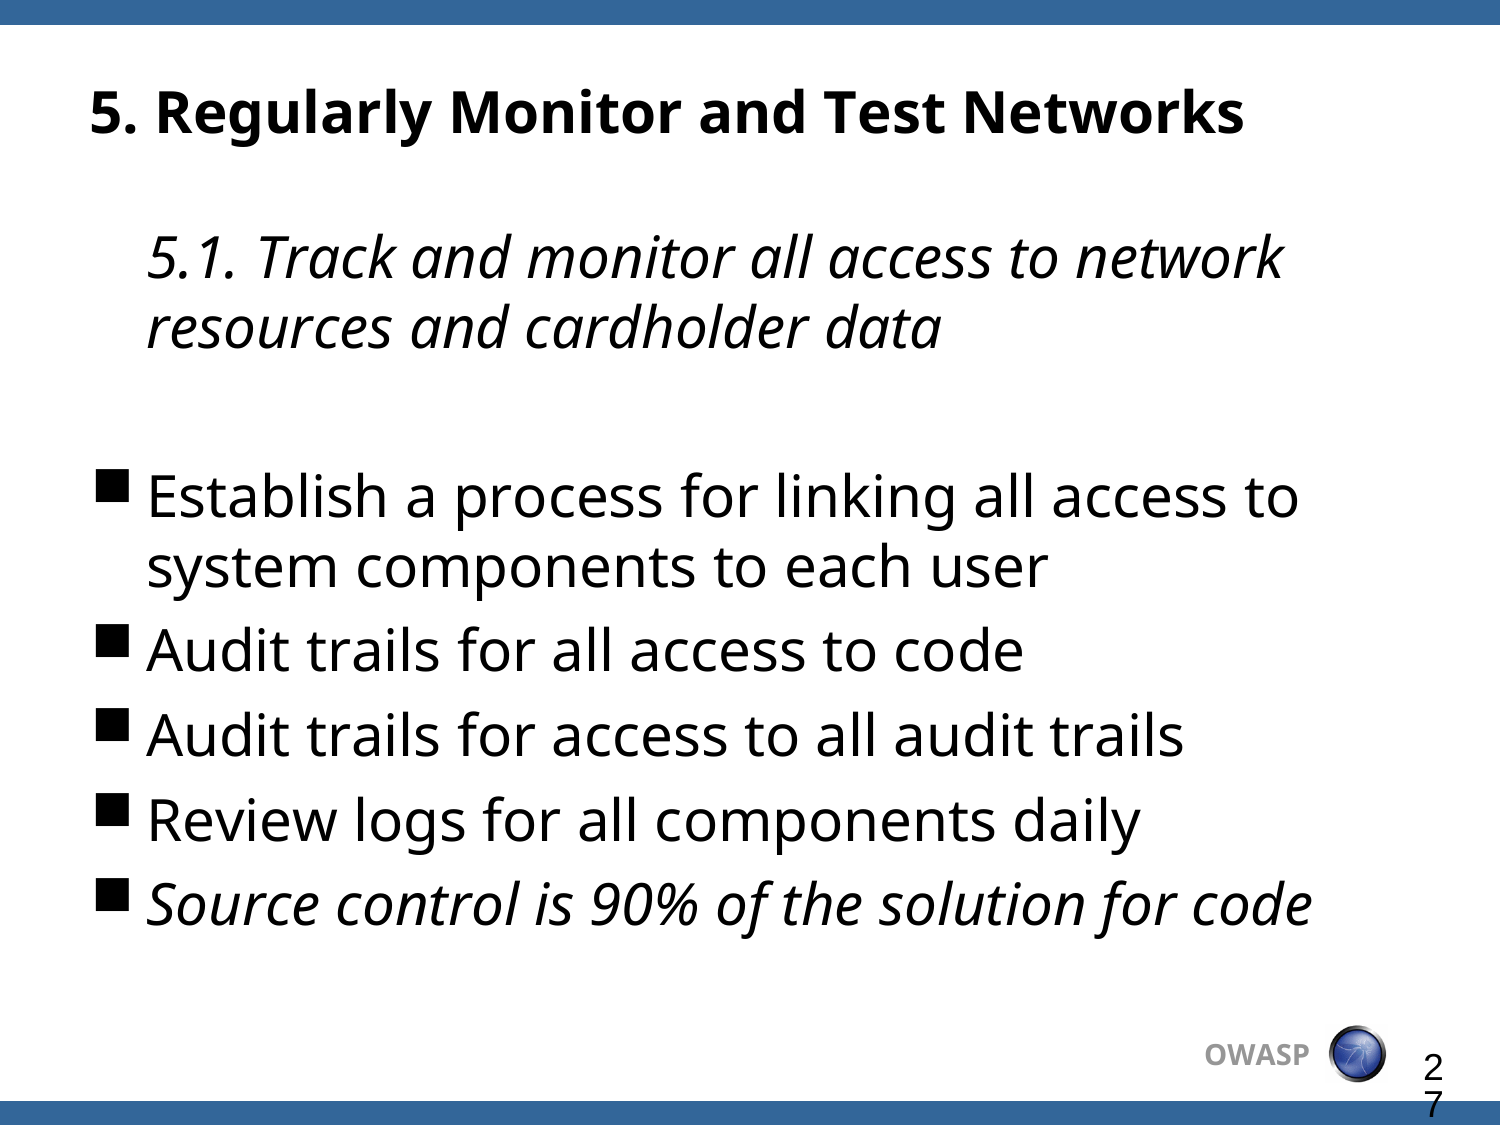

# 5. Regularly Monitor and Test Networks
5.1. Track and monitor all access to network resources and cardholder data
Establish a process for linking all access to system components to each user
Audit trails for all access to code
Audit trails for access to all audit trails
Review logs for all components daily
Source control is 90% of the solution for code
27